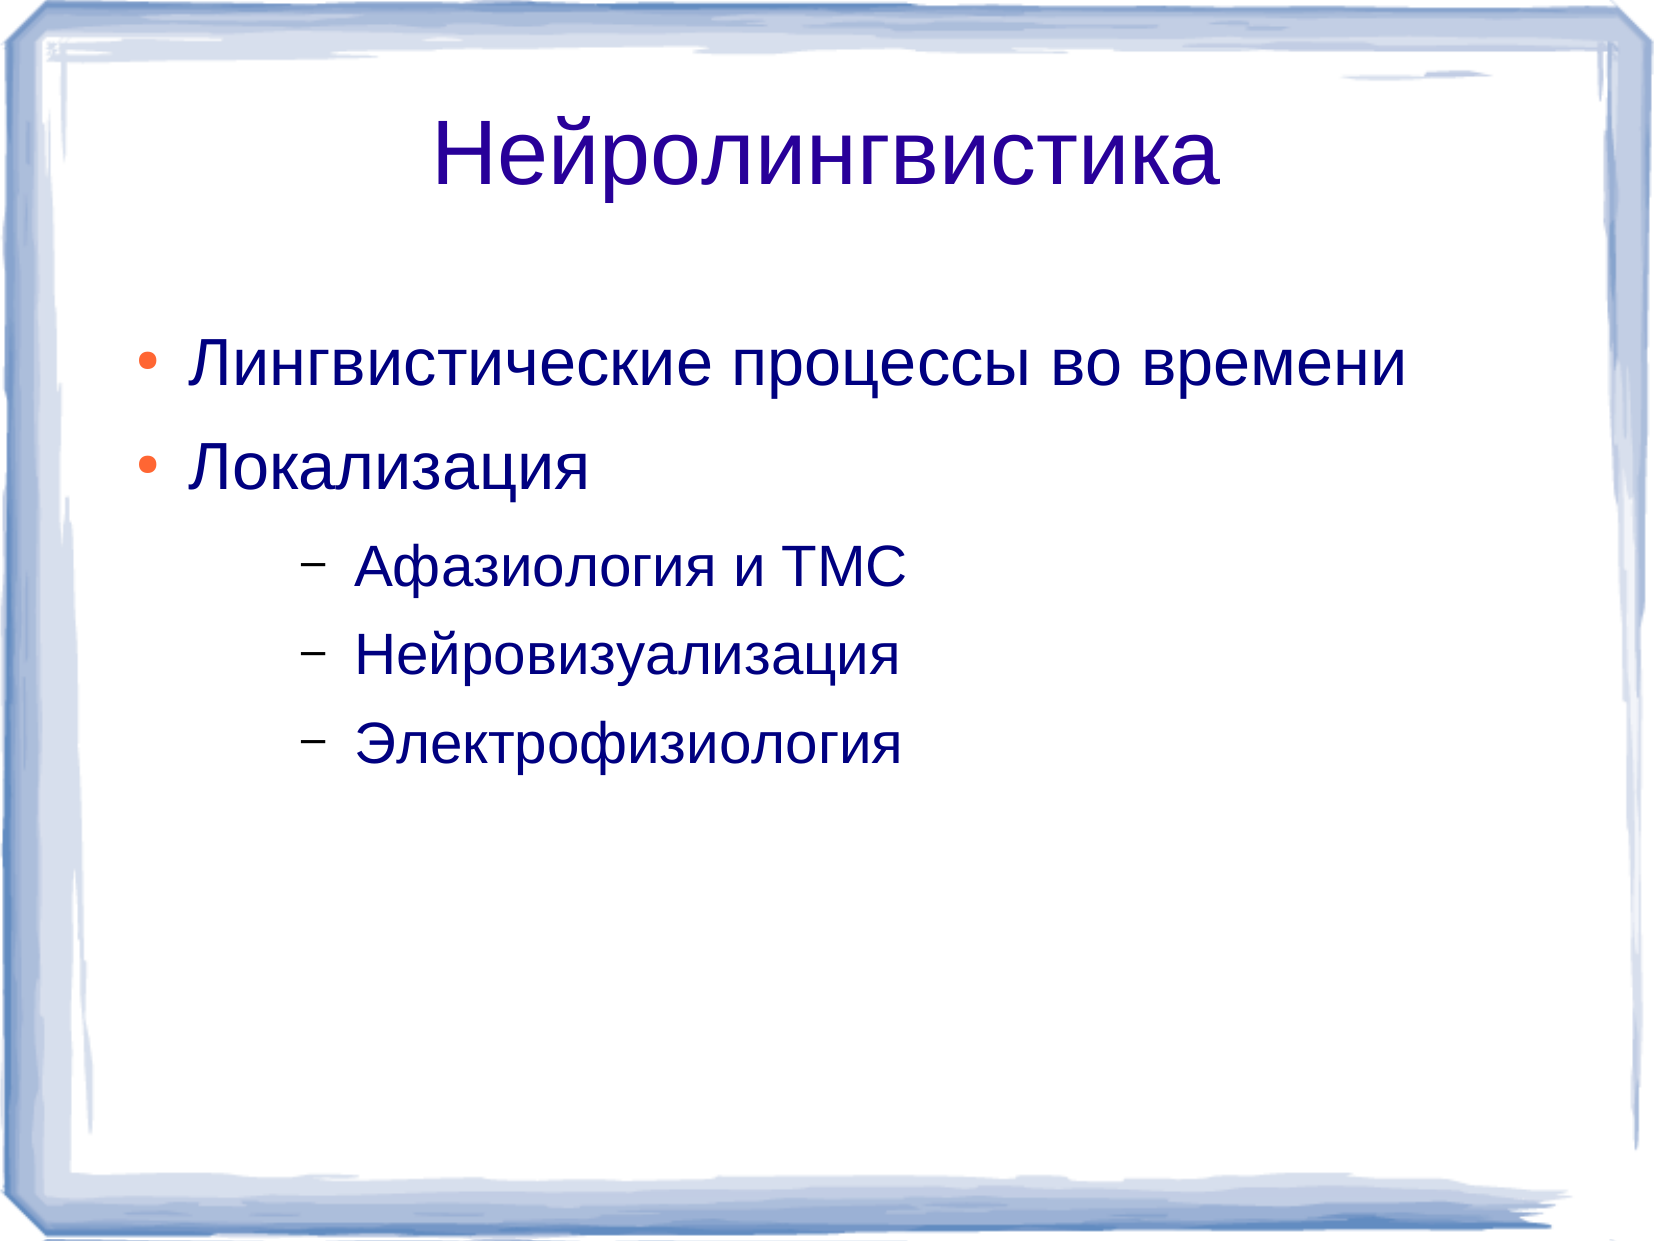

# Нейролингвистика
Лингвистические процессы во времени
Локализация
Афазиология и ТМС
Нейровизуализация
Электрофизиология